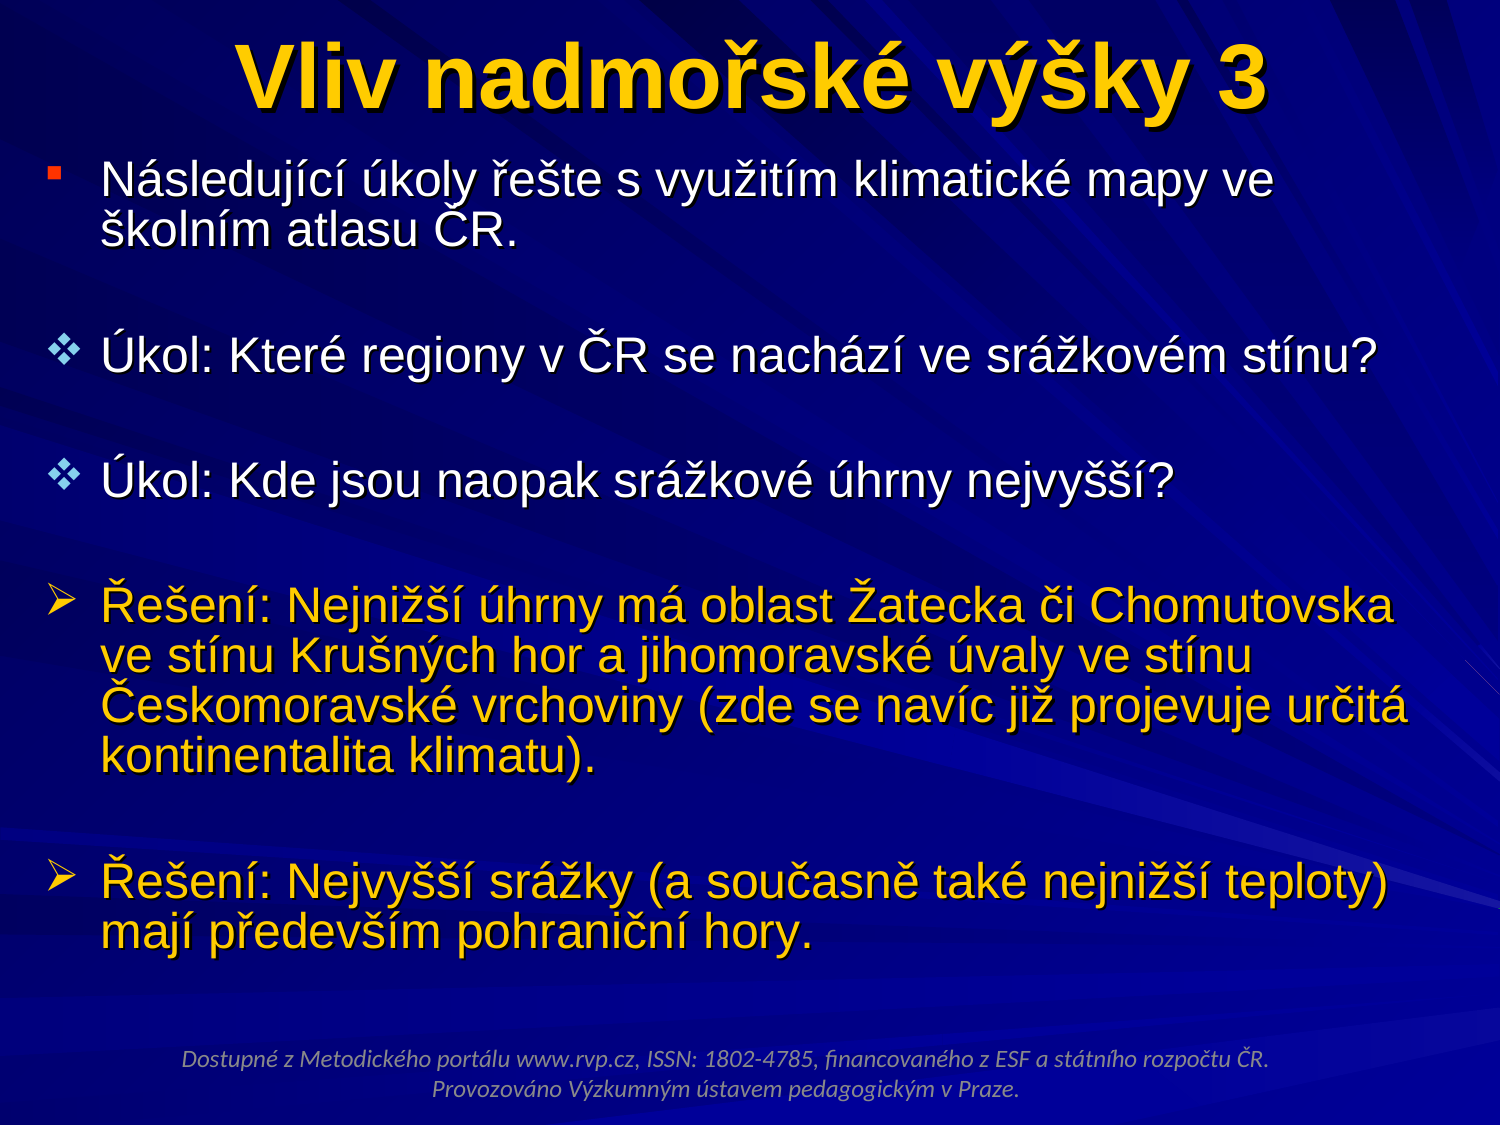

# Vliv nadmořské výšky 3
Následující úkoly řešte s využitím klimatické mapy ve školním atlasu ČR.
Úkol: Které regiony v ČR se nachází ve srážkovém stínu?
Úkol: Kde jsou naopak srážkové úhrny nejvyšší?
Řešení: Nejnižší úhrny má oblast Žatecka či Chomutovska ve stínu Krušných hor a jihomoravské úvaly ve stínu Českomoravské vrchoviny (zde se navíc již projevuje určitá kontinentalita klimatu).
Řešení: Nejvyšší srážky (a současně také nejnižší teploty) mají především pohraniční hory.
Dostupné z Metodického portálu www.rvp.cz, ISSN: 1802-4785, financovaného z ESF a státního rozpočtu ČR. Provozováno Výzkumným ústavem pedagogickým v Praze.